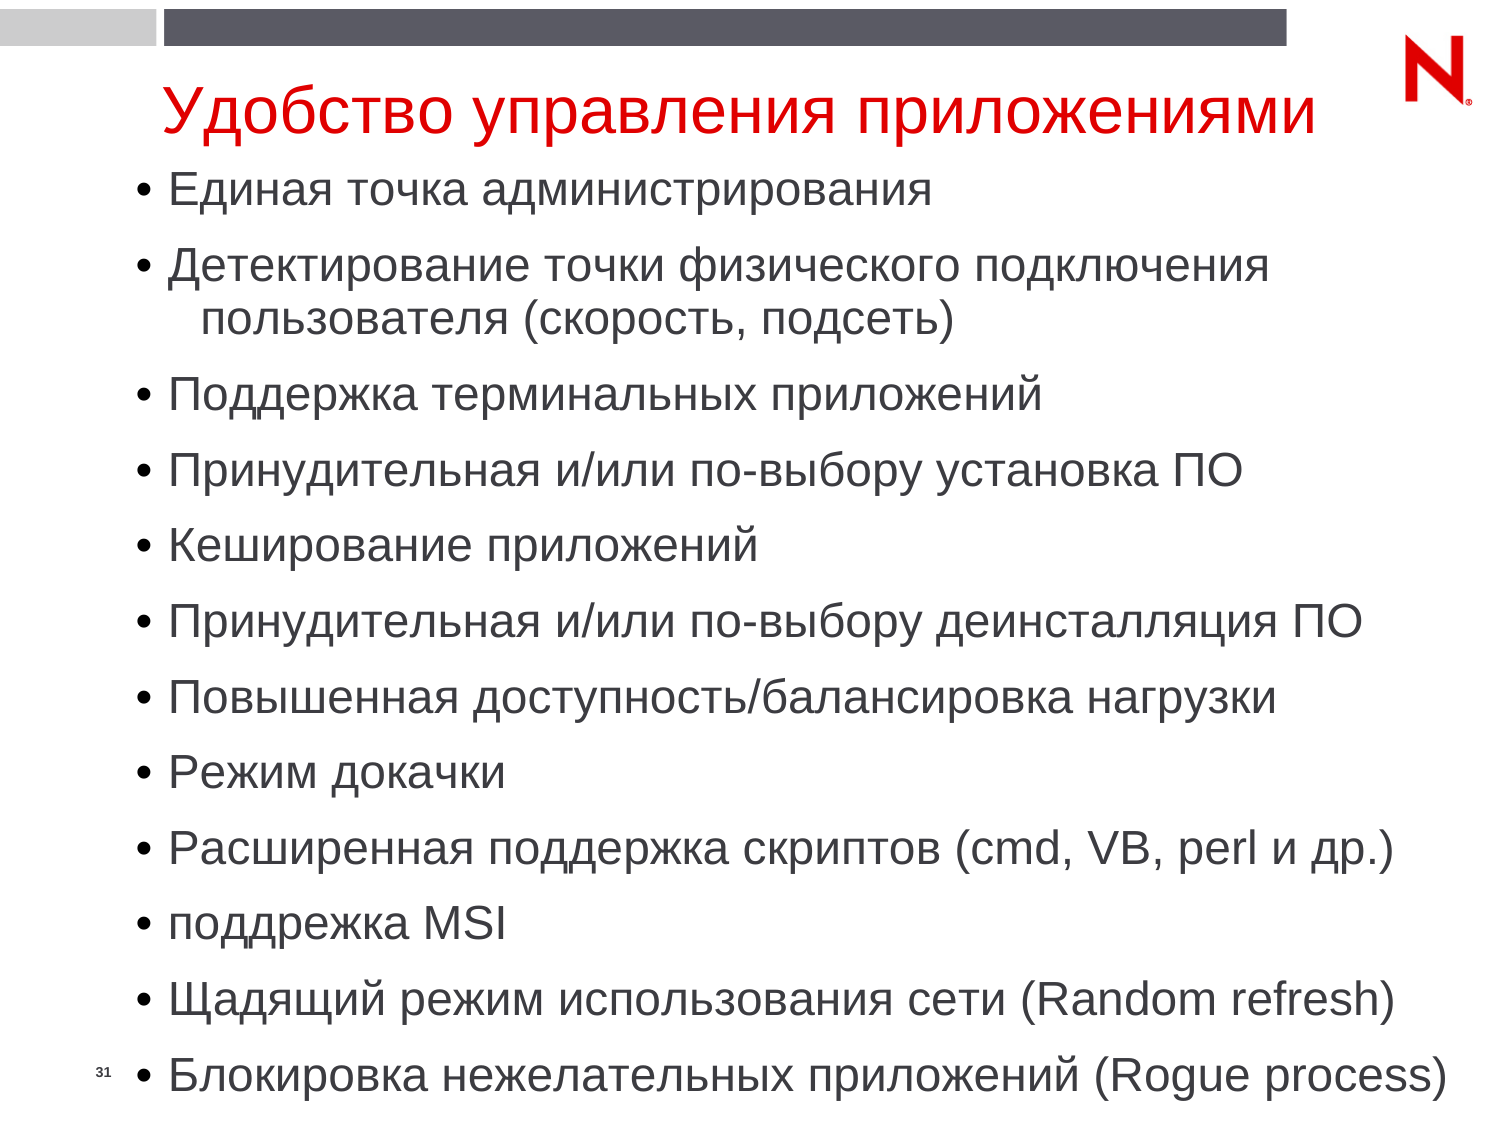

Удобство управления приложениями
Единая точка администрирования
Детектирование точки физического подключения пользователя (скорость, подсеть)
Поддержка терминальных приложений
Принудительная и/или по-выбору установка ПО
Кеширование приложений
Принудительная и/или по-выбору деинсталляция ПО
Повышенная доступность/балансировка нагрузки
Режим докачки
Расширенная поддержка скриптов (cmd, VB, perl и др.)
поддрежка MSI
Щадящий режим использования сети (Random refresh)
Блокировка нежелательных приложений (Rogue process)